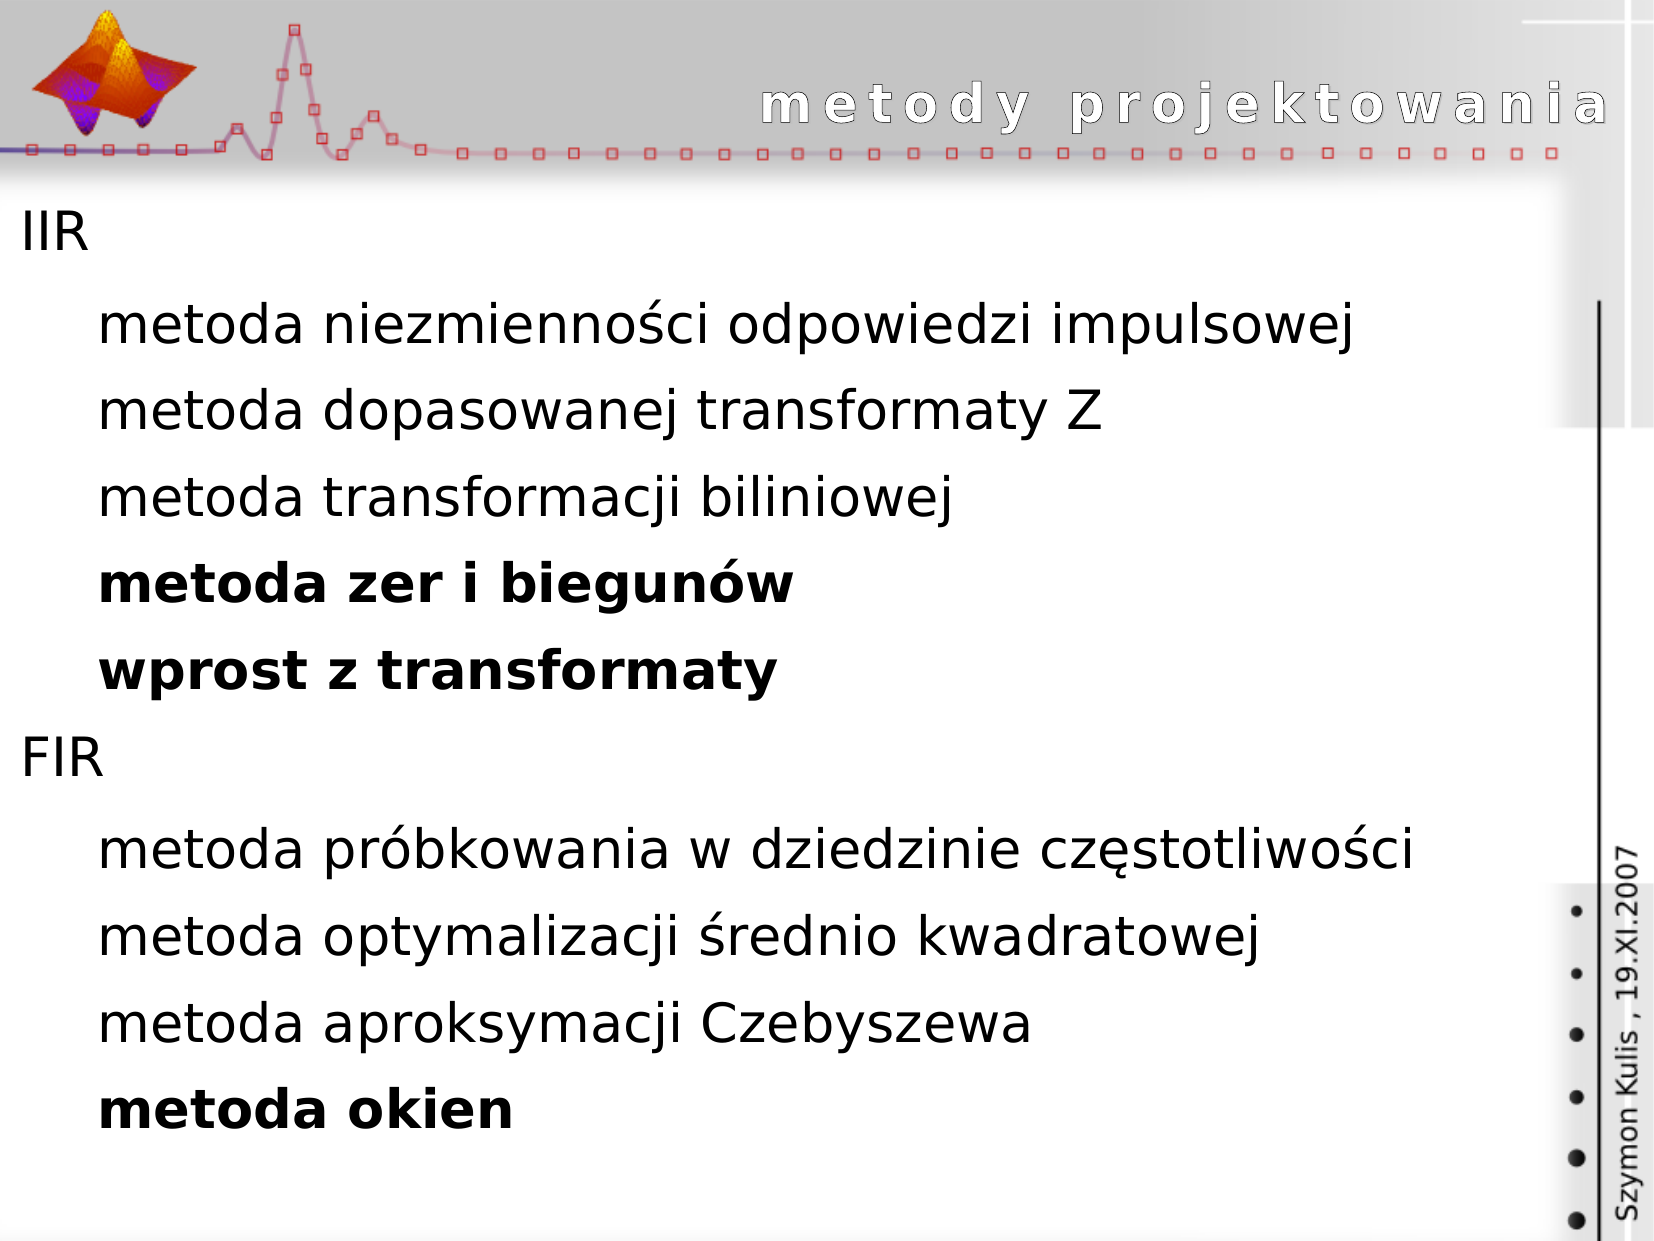

# metody projektowania
IIR
metoda niezmienności odpowiedzi impulsowej
metoda dopasowanej transformaty Z
metoda transformacji biliniowej
metoda zer i biegunów
wprost z transformaty
FIR
metoda próbkowania w dziedzinie częstotliwości
metoda optymalizacji średnio kwadratowej
metoda aproksymacji Czebyszewa
metoda okien